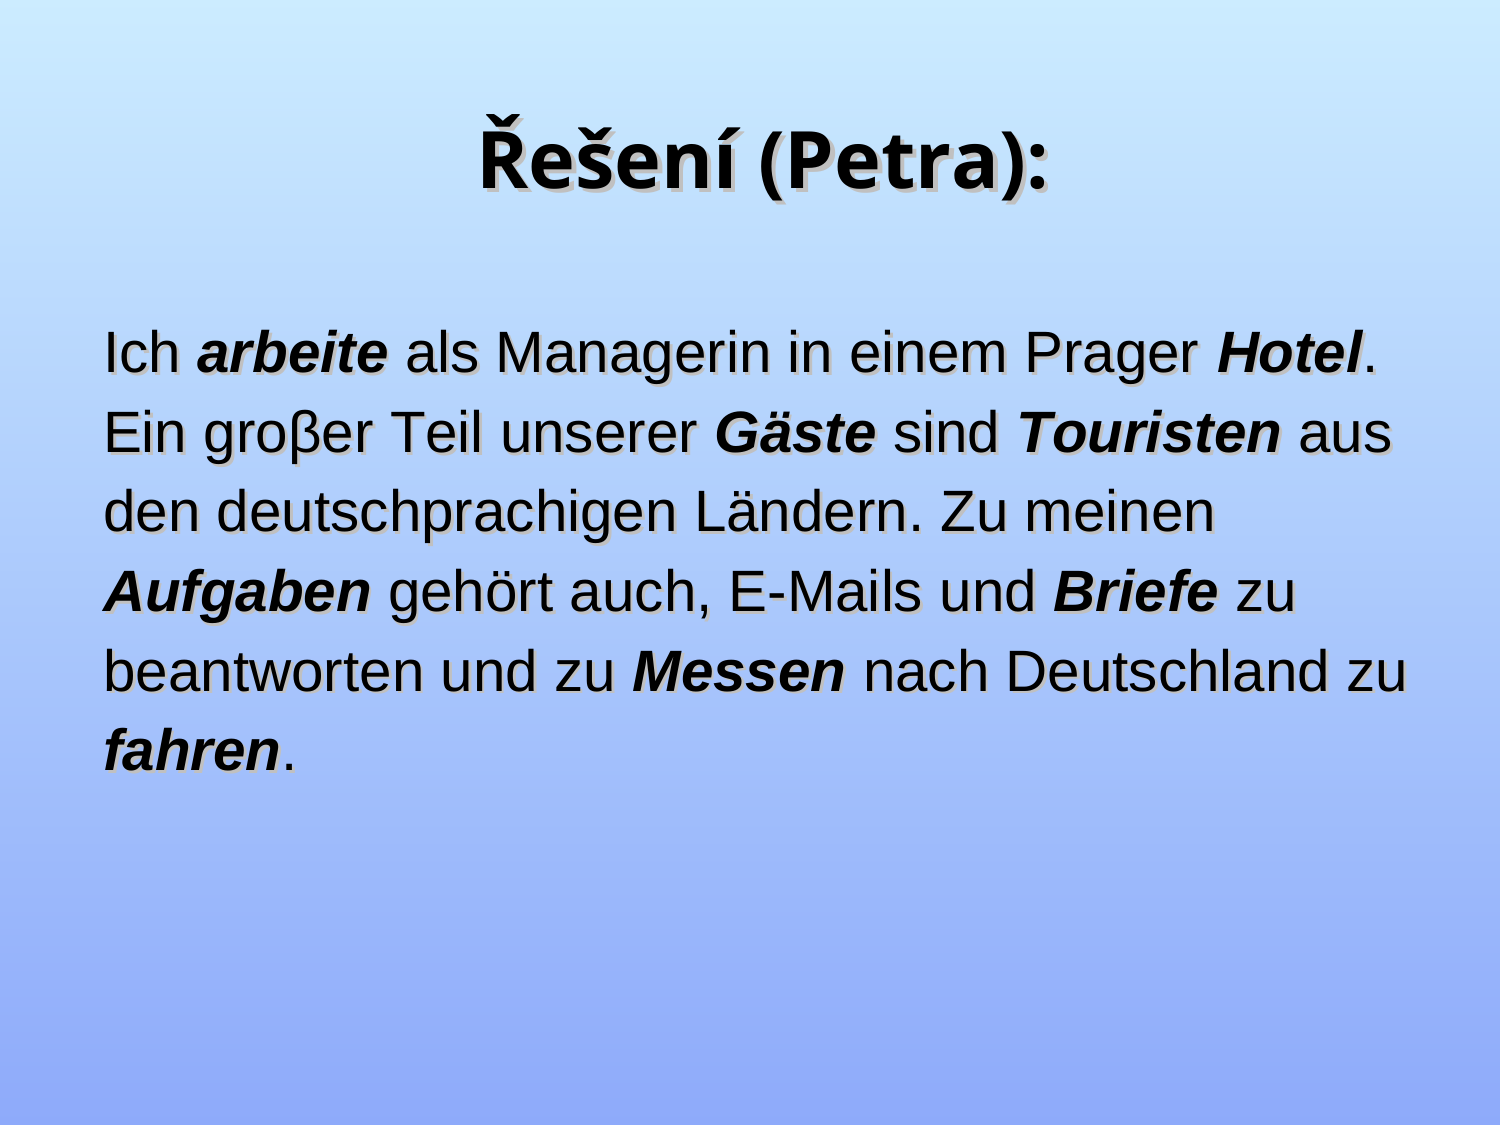

# Řešení (Petra):
Ich arbeite als Managerin in einem Prager Hotel.
Ein groβer Teil unserer Gäste sind Touristen aus
den deutschprachigen Ländern. Zu meinen
Aufgaben gehört auch, E-Mails und Briefe zu
beantworten und zu Messen nach Deutschland zu
fahren.